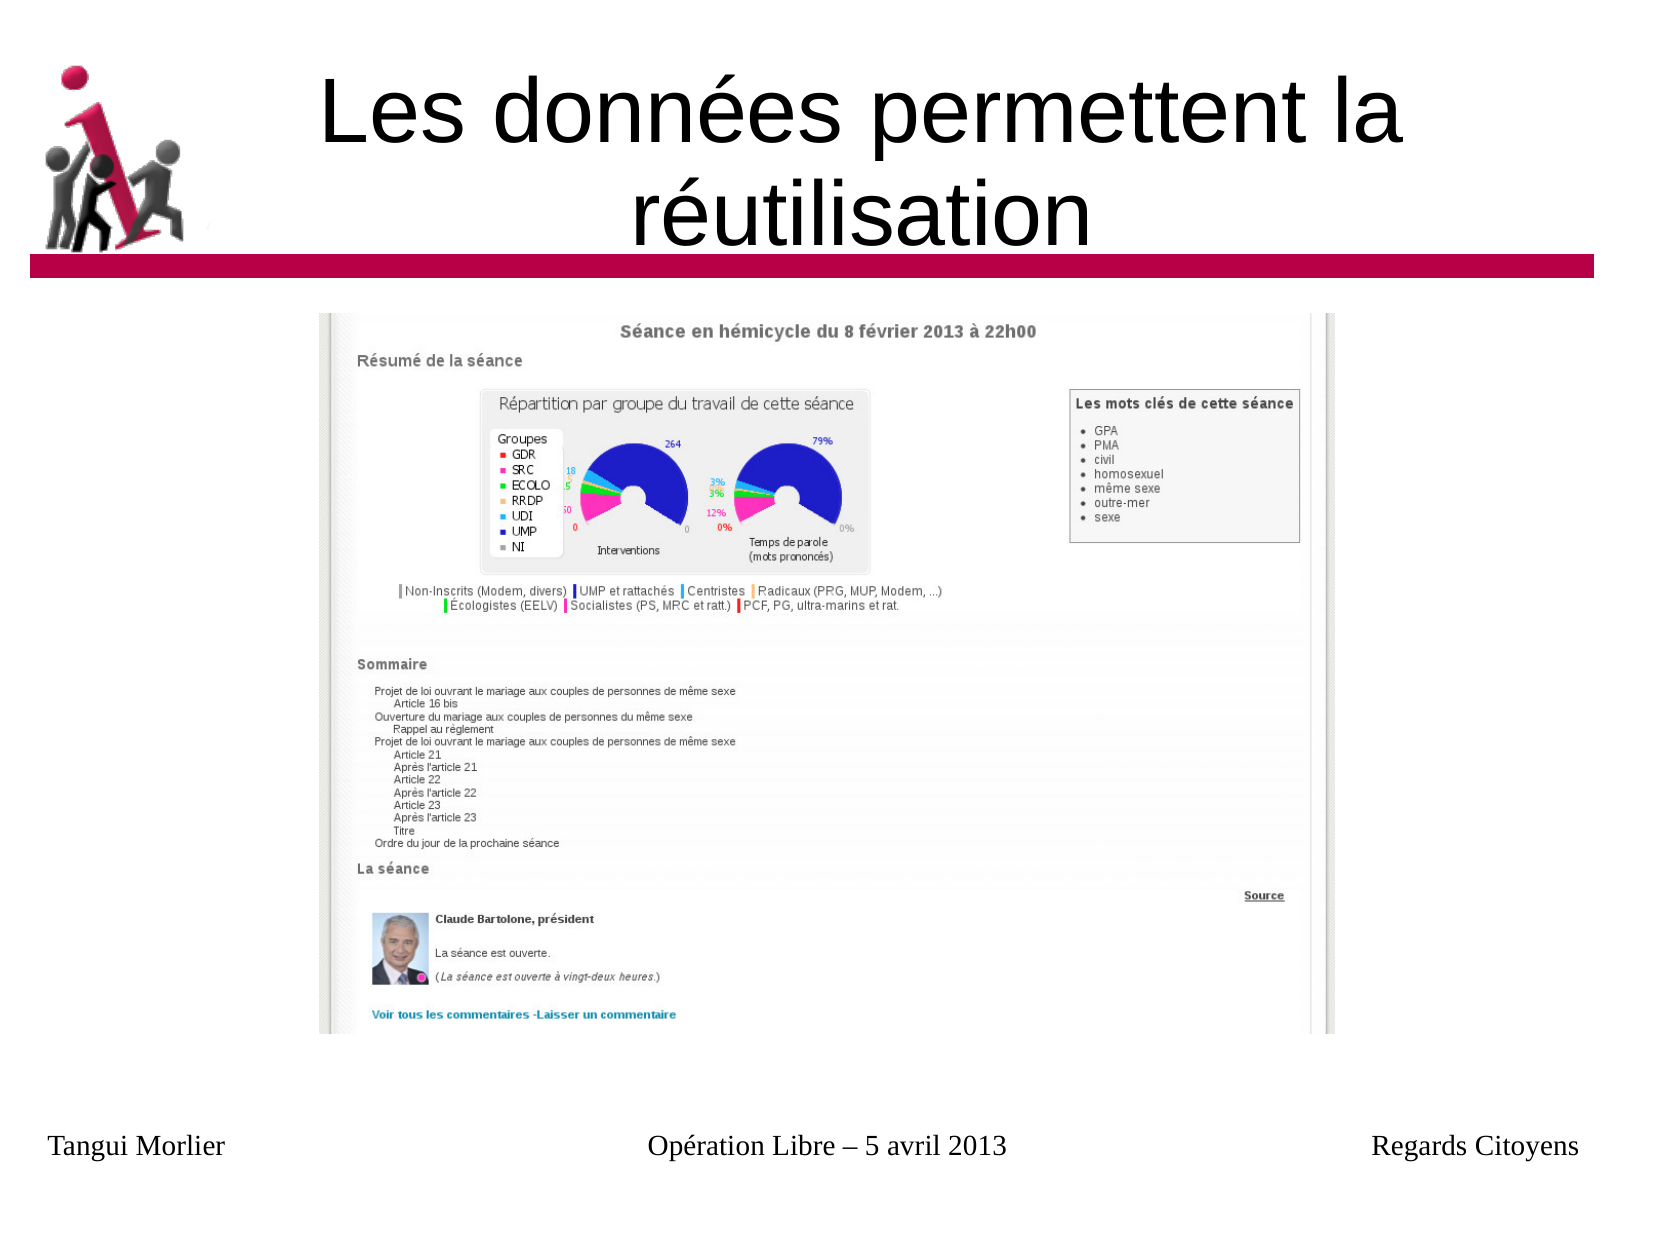

# Les données permettent la réutilisation
Tangui Morlier - Opération Libre - 5 avril 2013